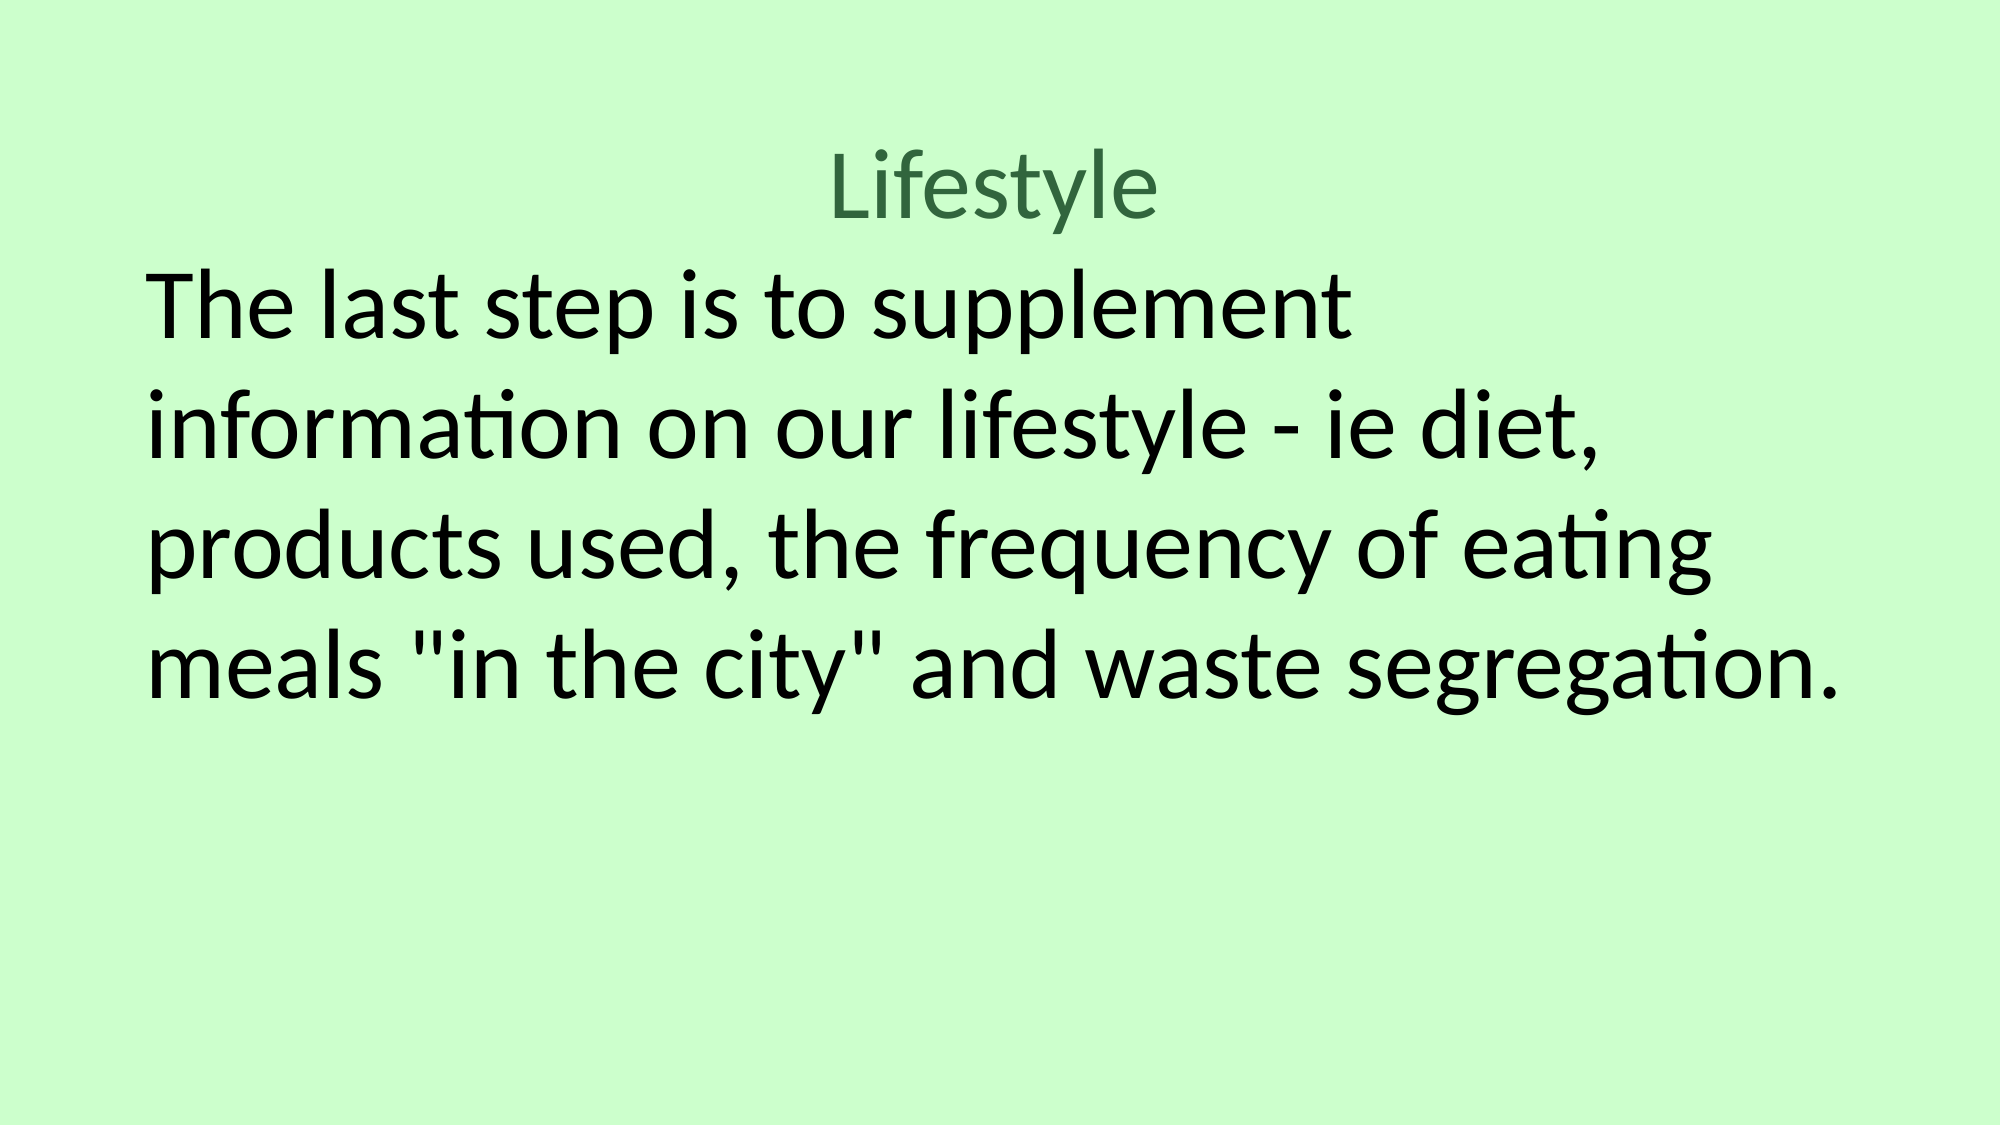

Lifestyle
The last step is to supplement information on our lifestyle - ie diet, products used, the frequency of eating meals "in the city" and waste segregation.